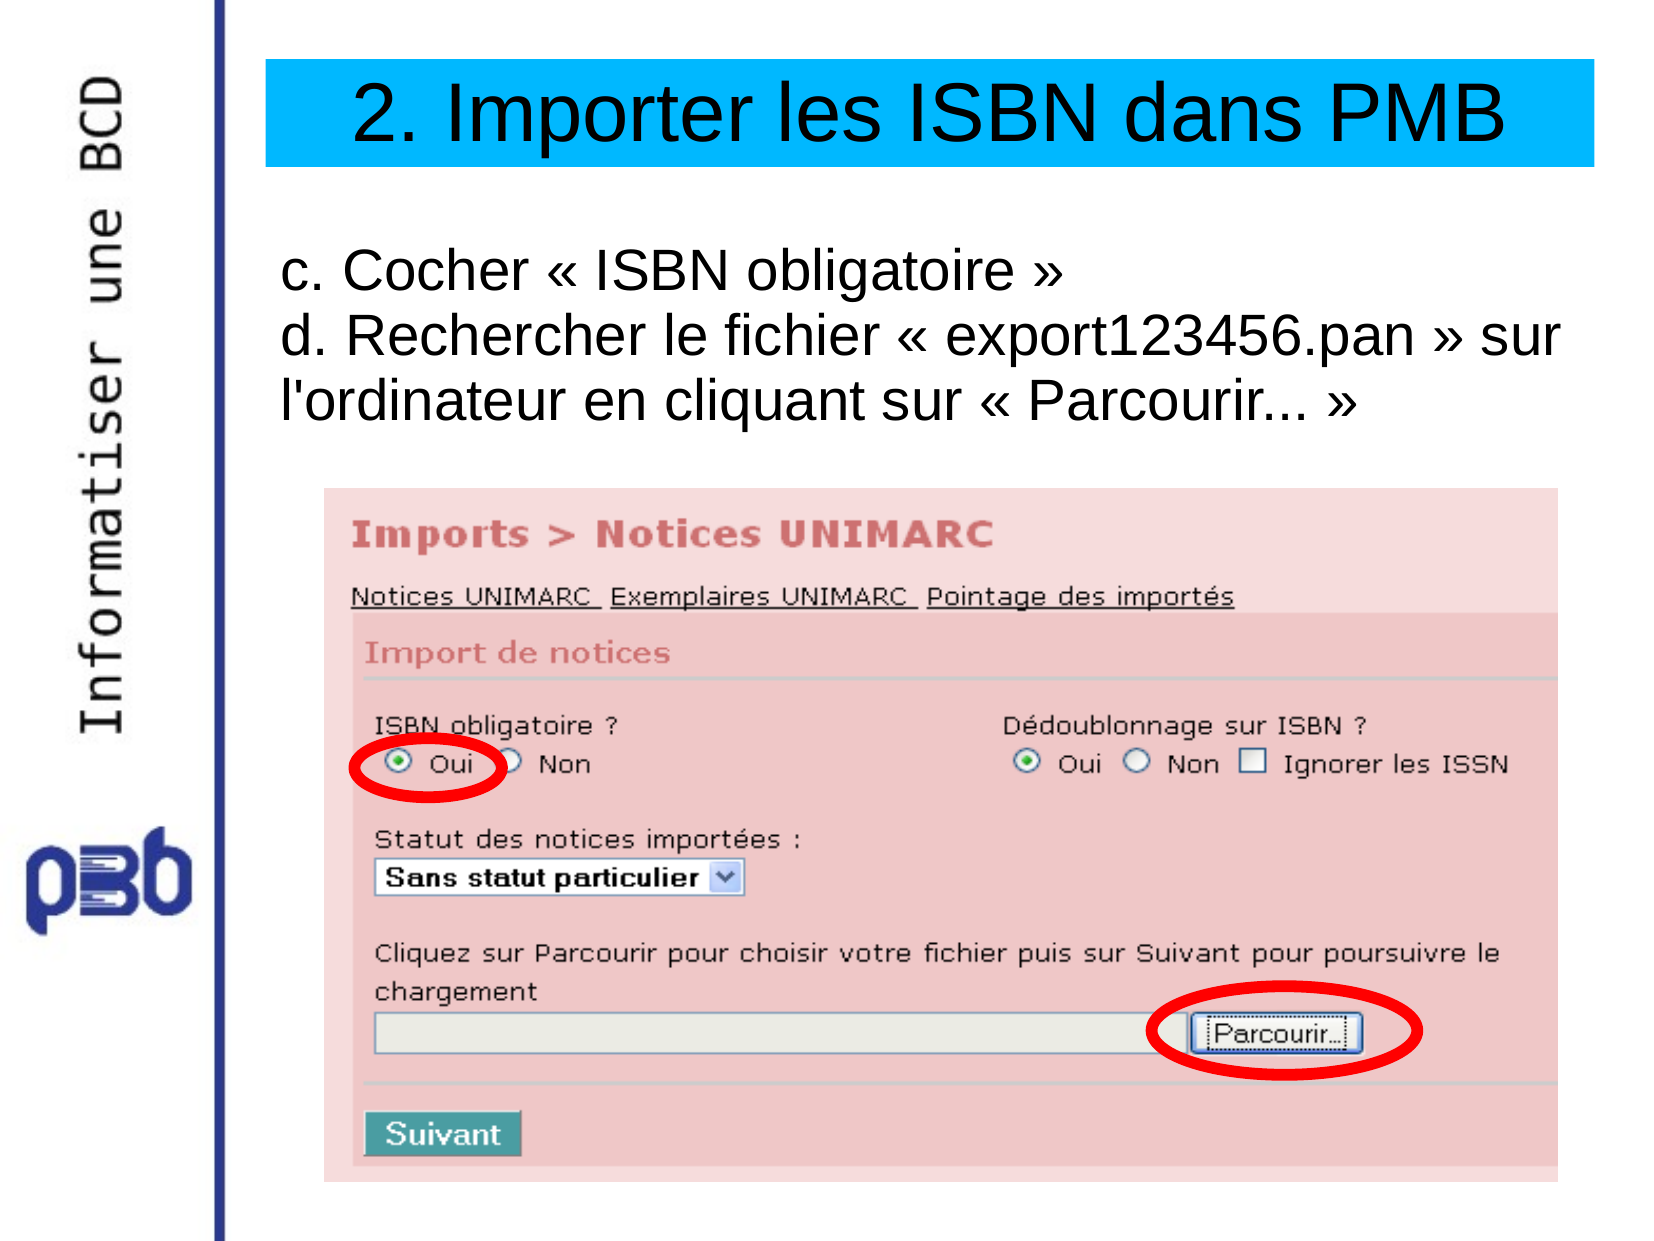

2. Importer les ISBN dans PMB
c. Cocher « ISBN obligatoire »
d. Rechercher le fichier « export123456.pan » sur l'ordinateur en cliquant sur « Parcourir... »